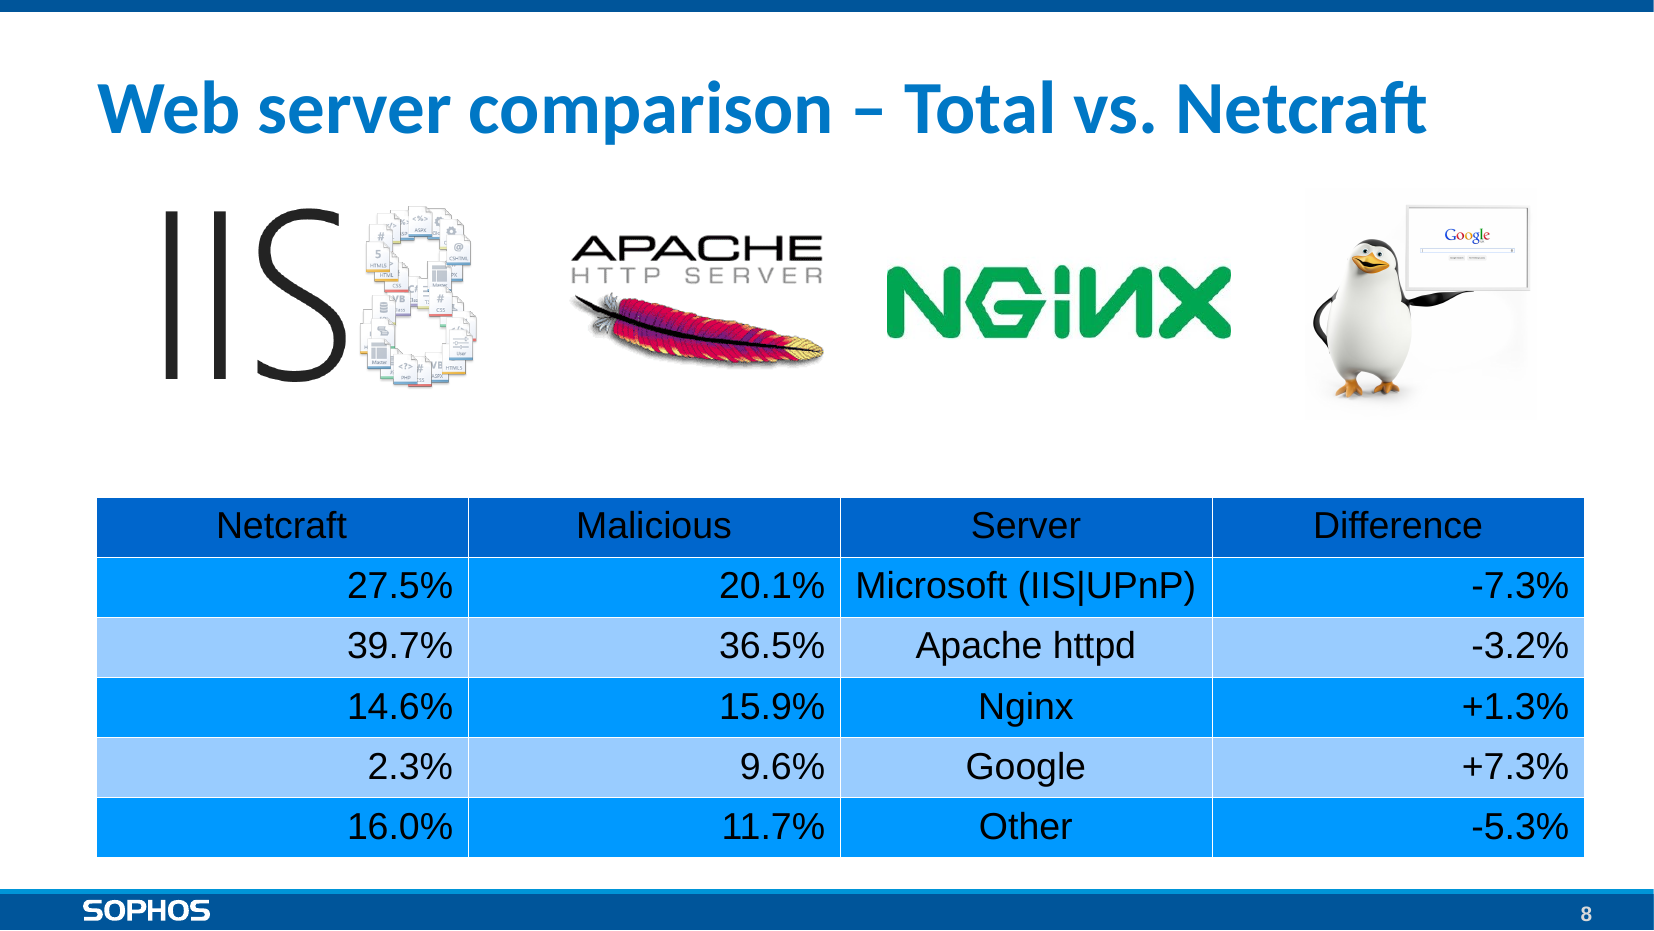

# Web server comparison – Total vs. Netcraft
| Netcraft | Malicious | Server | Difference |
| --- | --- | --- | --- |
| 27.5% | 20.1% | Microsoft (IIS|UPnP) | -7.3% |
| 39.7% | 36.5% | Apache httpd | -3.2% |
| 14.6% | 15.9% | Nginx | +1.3% |
| 2.3% | 9.6% | Google | +7.3% |
| 16.0% | 11.7% | Other | -5.3% |